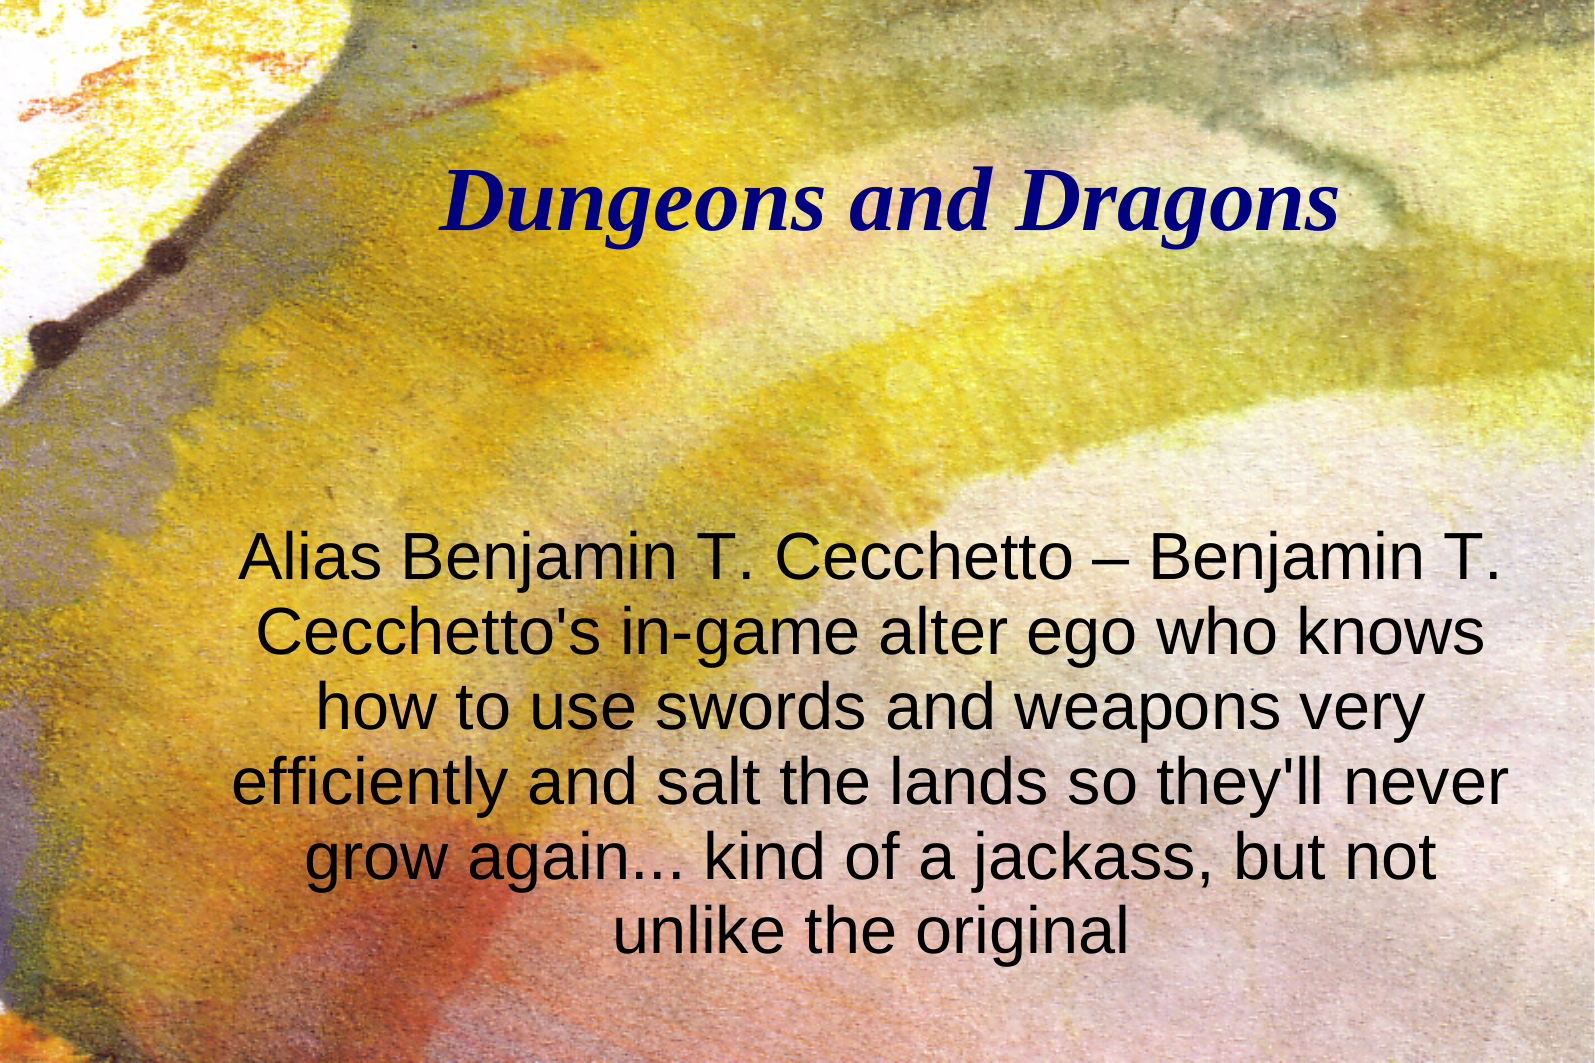

Alias Benjamin T. Cecchetto – Benjamin T. Cecchetto's in-game alter ego who knows how to use swords and weapons very efficiently and salt the lands so they'll never grow again... kind of a jackass, but not unlike the original
# Dungeons and Dragons